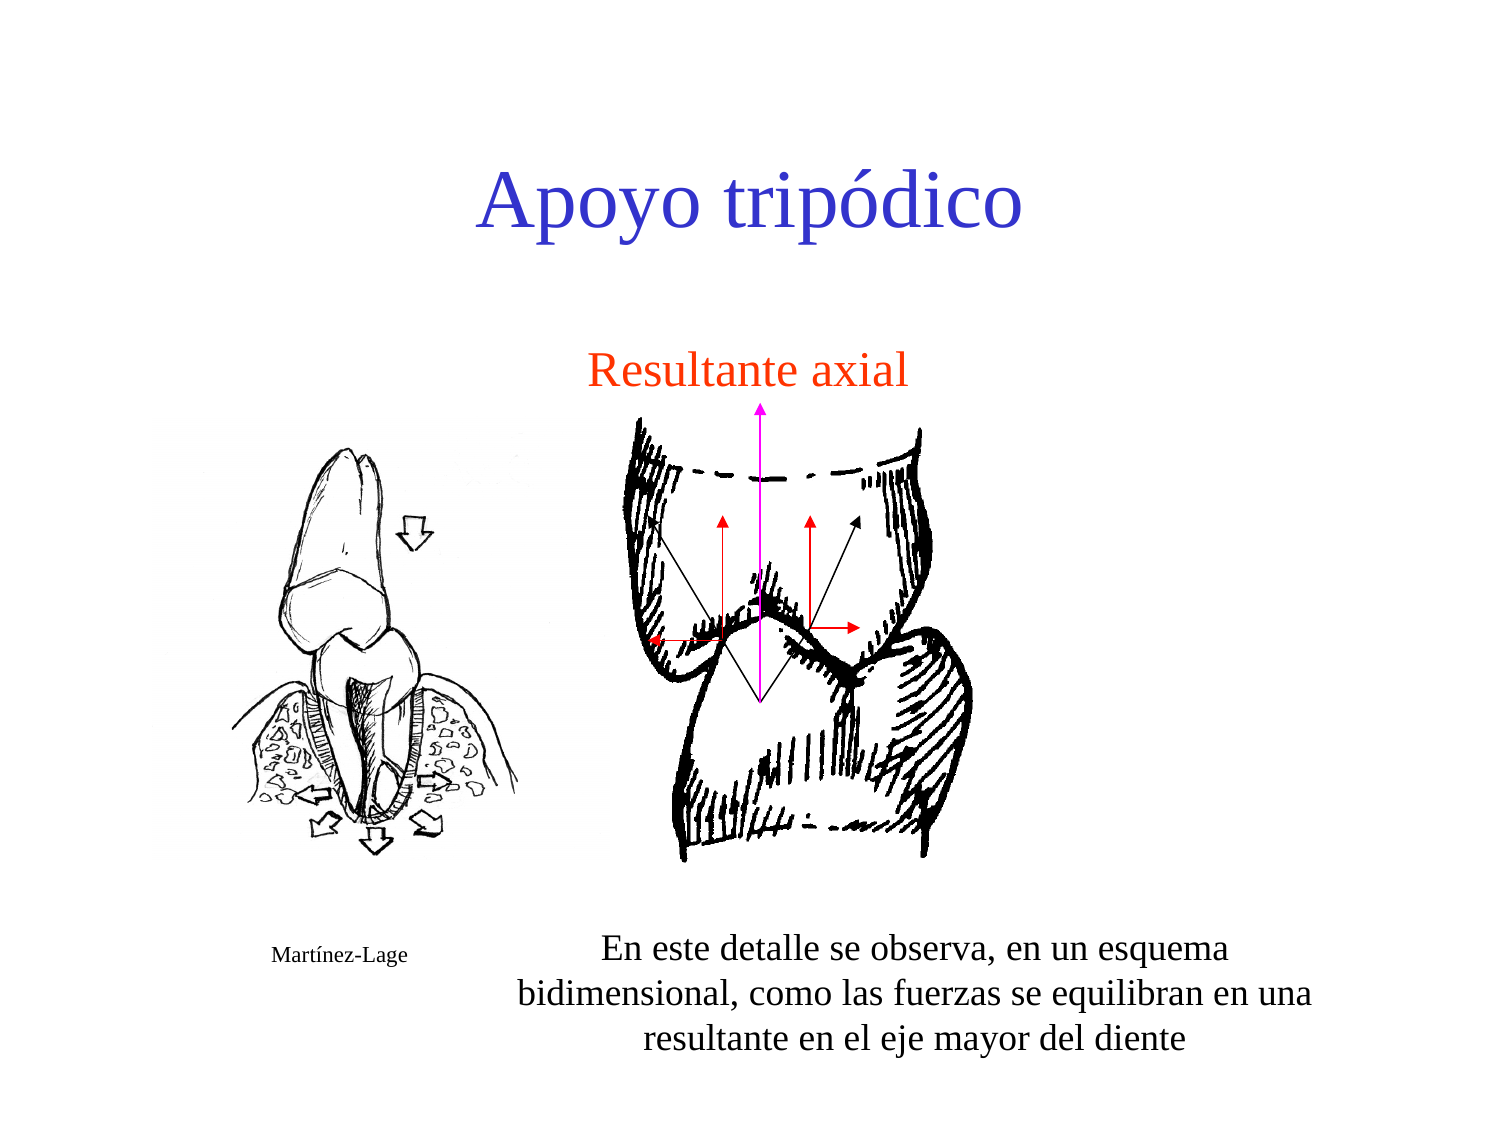

# Apoyo tripódico
Resultante axial
En este detalle se observa, en un esquema bidimensional, como las fuerzas se equilibran en una resultante en el eje mayor del diente
Martínez-Lage